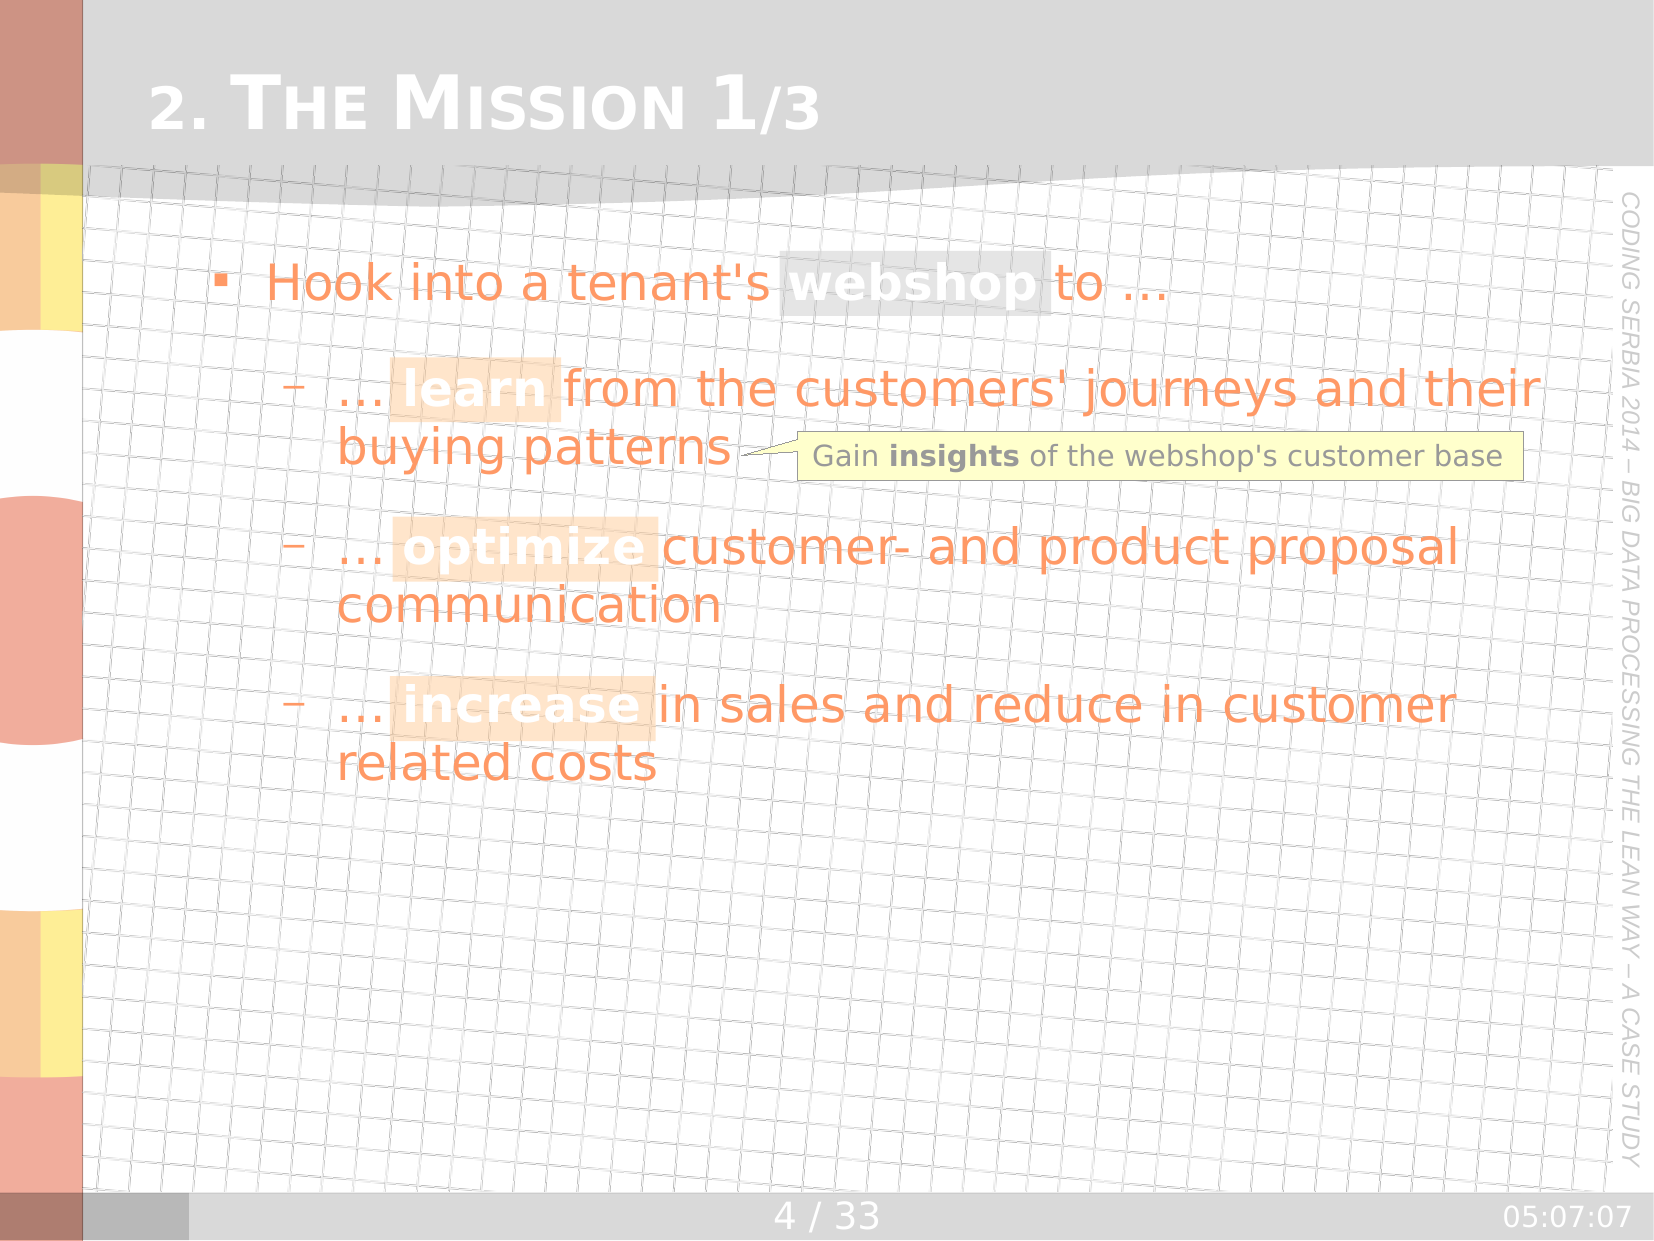

# 2. THE MISSION 1/3
Hook into a tenant's webshop to …
… learn from the customers' journeys and their buying patterns
… optimize customer- and product proposal communication
… increase in sales and reduce in customer related costs
Gain insights of the webshop's customer base